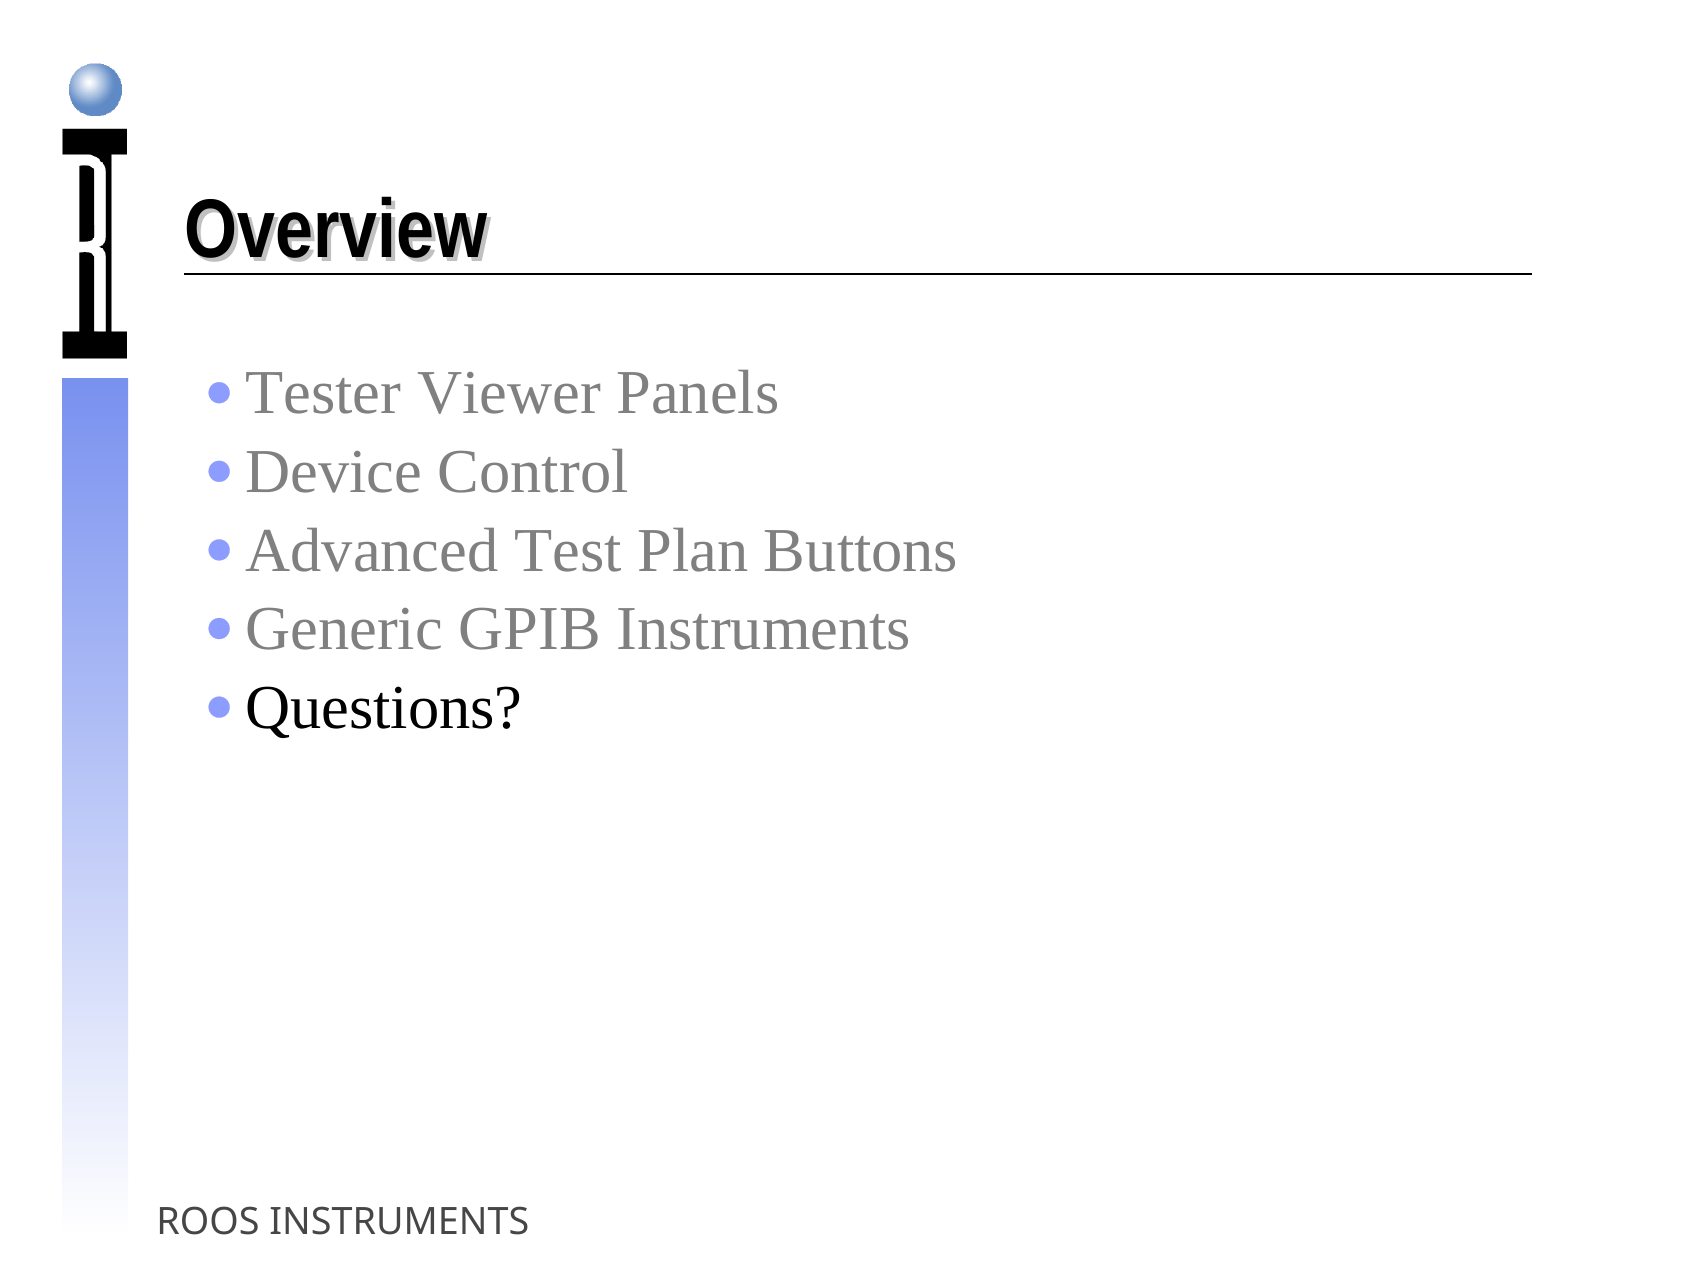

Overview
Tester Viewer Panels
Device Control
Advanced Test Plan Buttons
Generic GPIB Instruments
Questions?